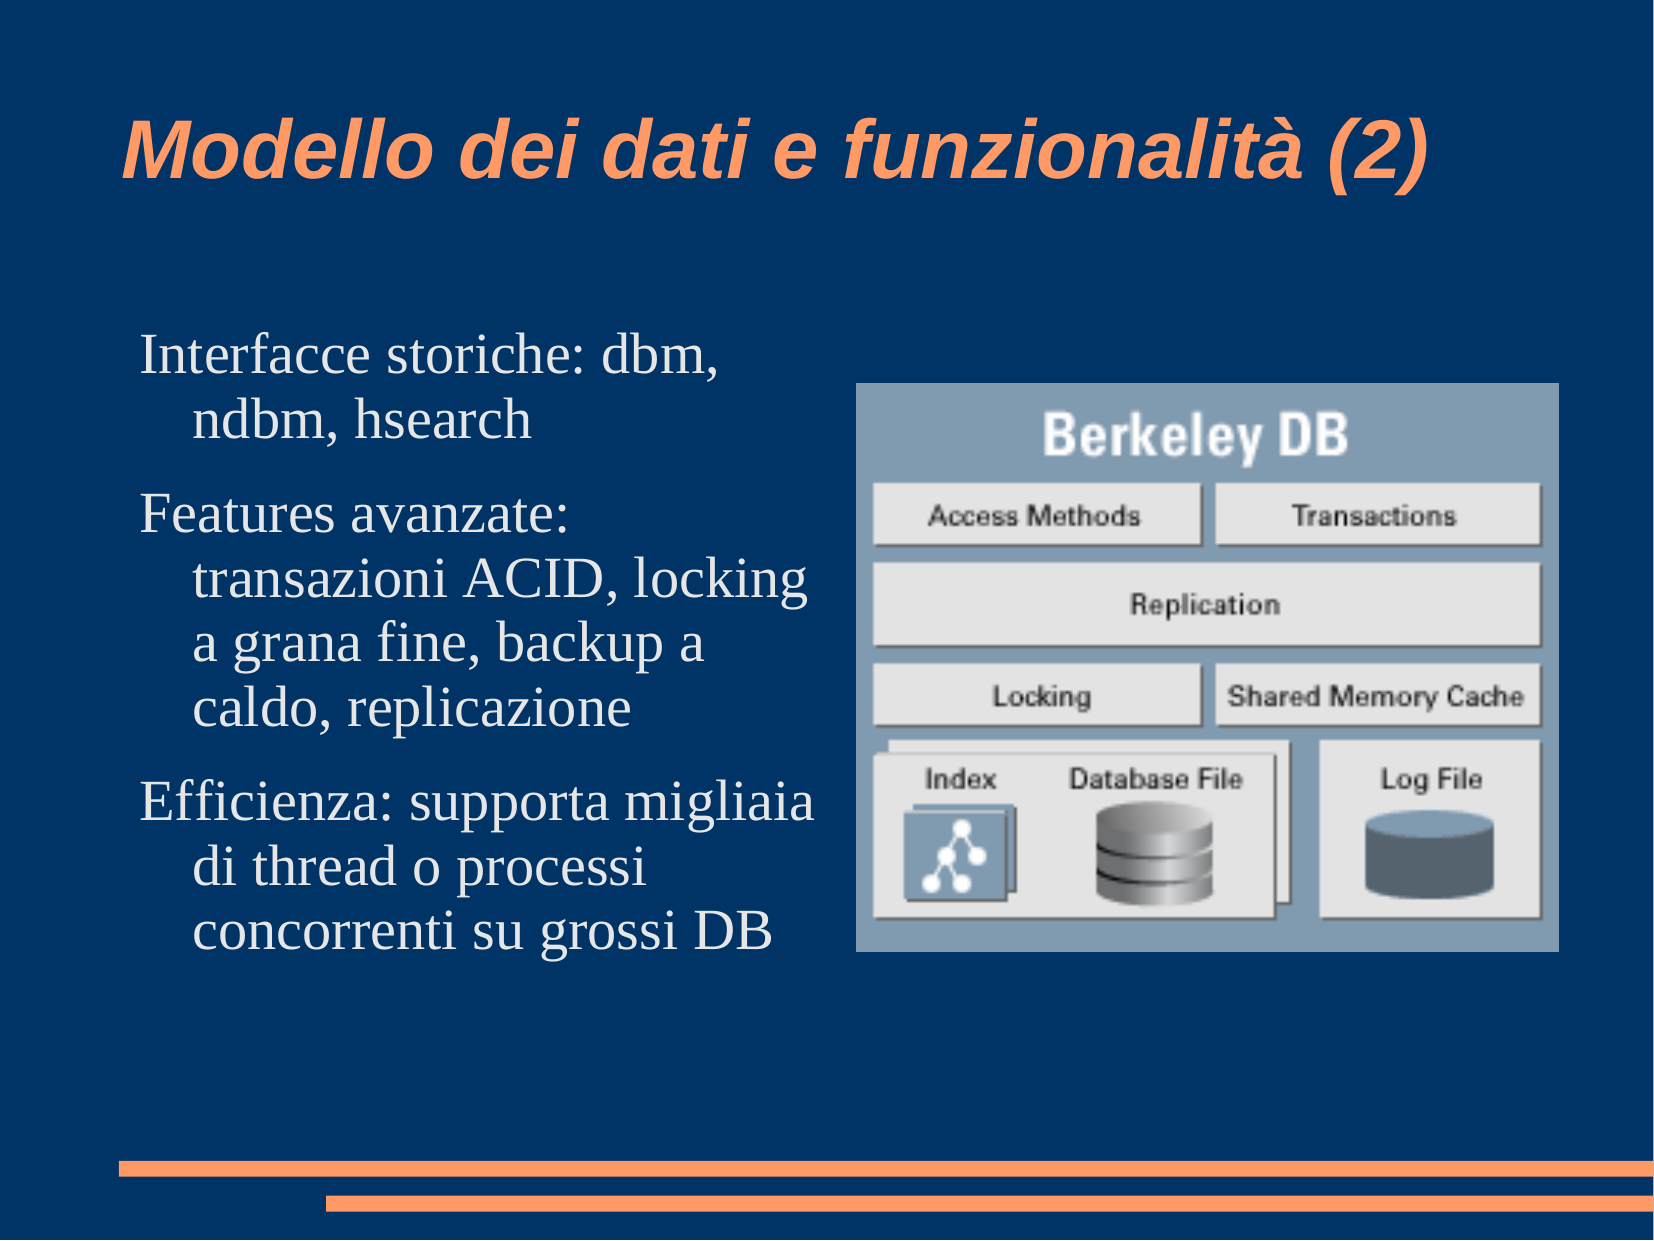

# Modello dei dati e funzionalità (2)
Interfacce storiche: dbm, ndbm, hsearch
Features avanzate: transazioni ACID, locking a grana fine, backup a caldo, replicazione
Efficienza: supporta migliaia di thread o processi concorrenti su grossi DB